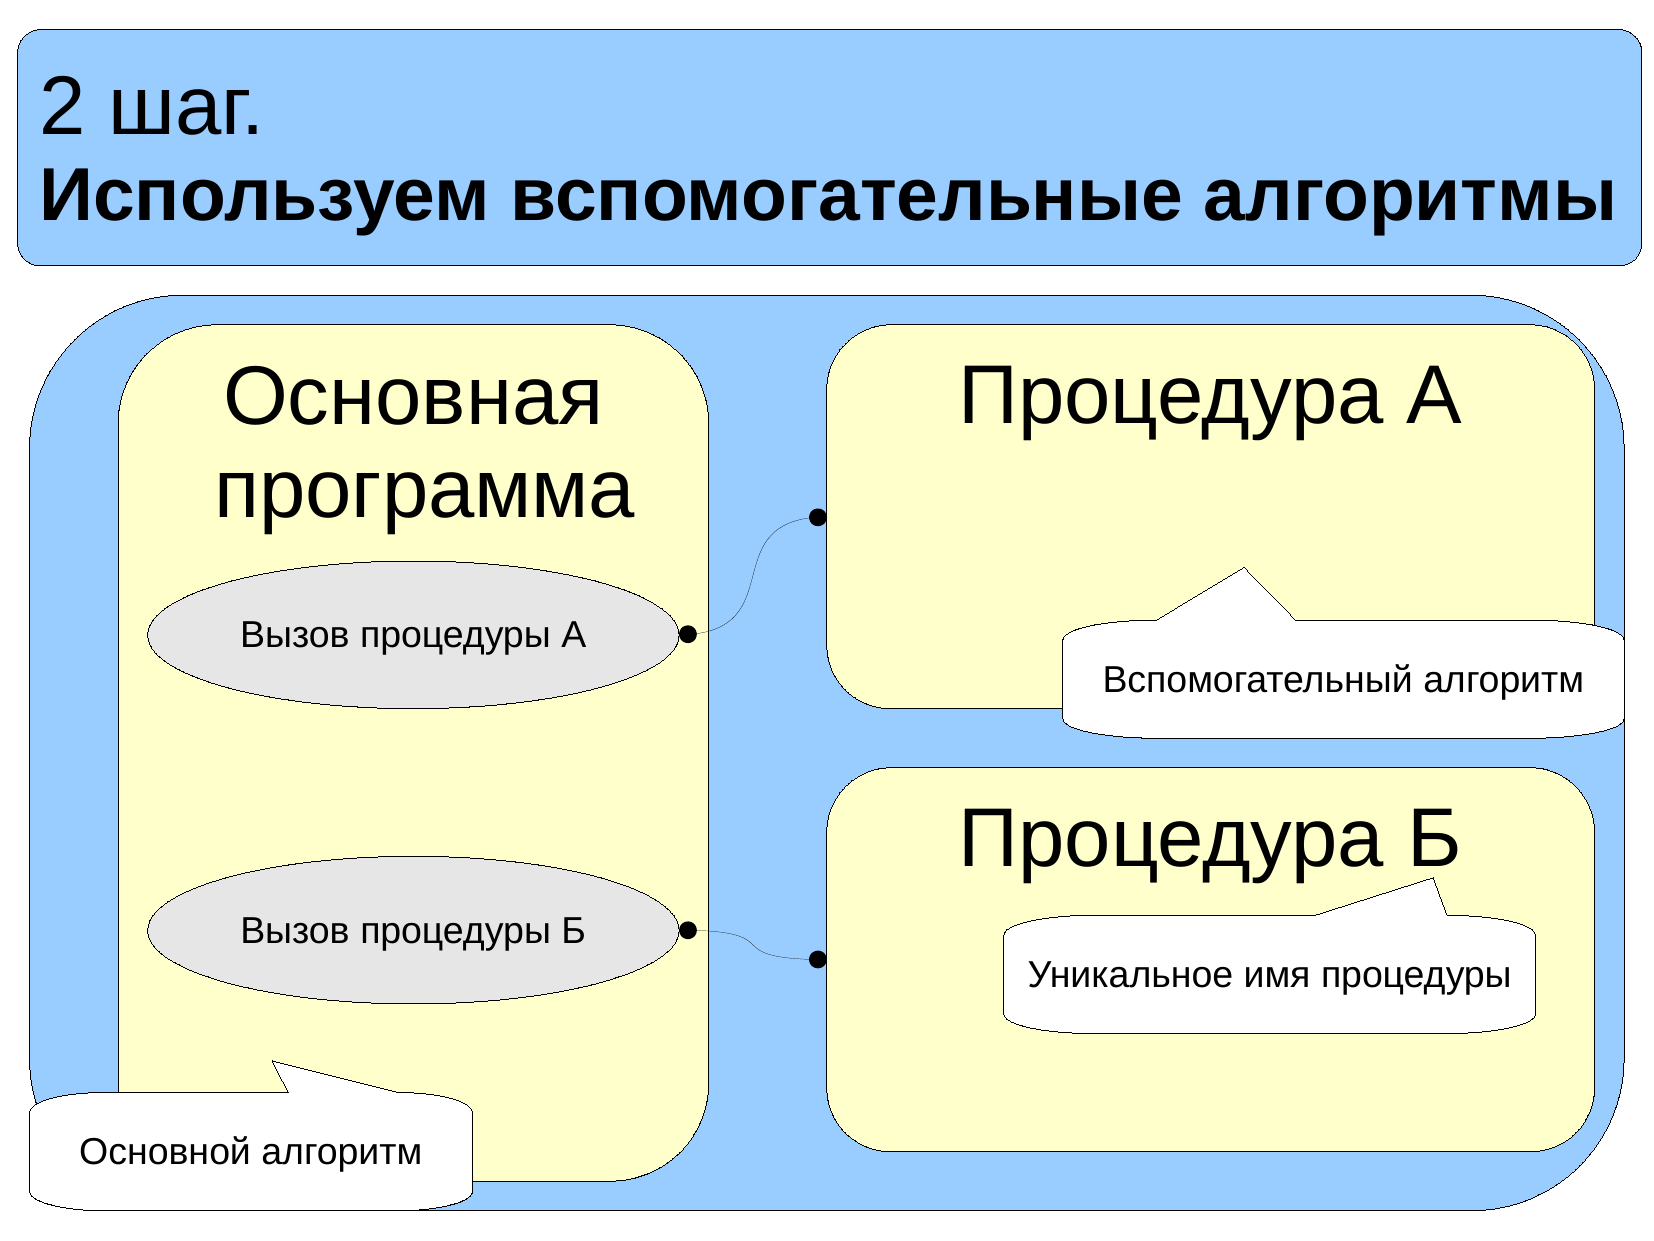

2 шаг.
Используем вспомогательные алгоритмы
Основная
 программа
Процедура А
Вызов процедуры А
Вспомогательный алгоритм
Процедура Б
Вызов процедуры Б
Уникальное имя процедуры
Основной алгоритм